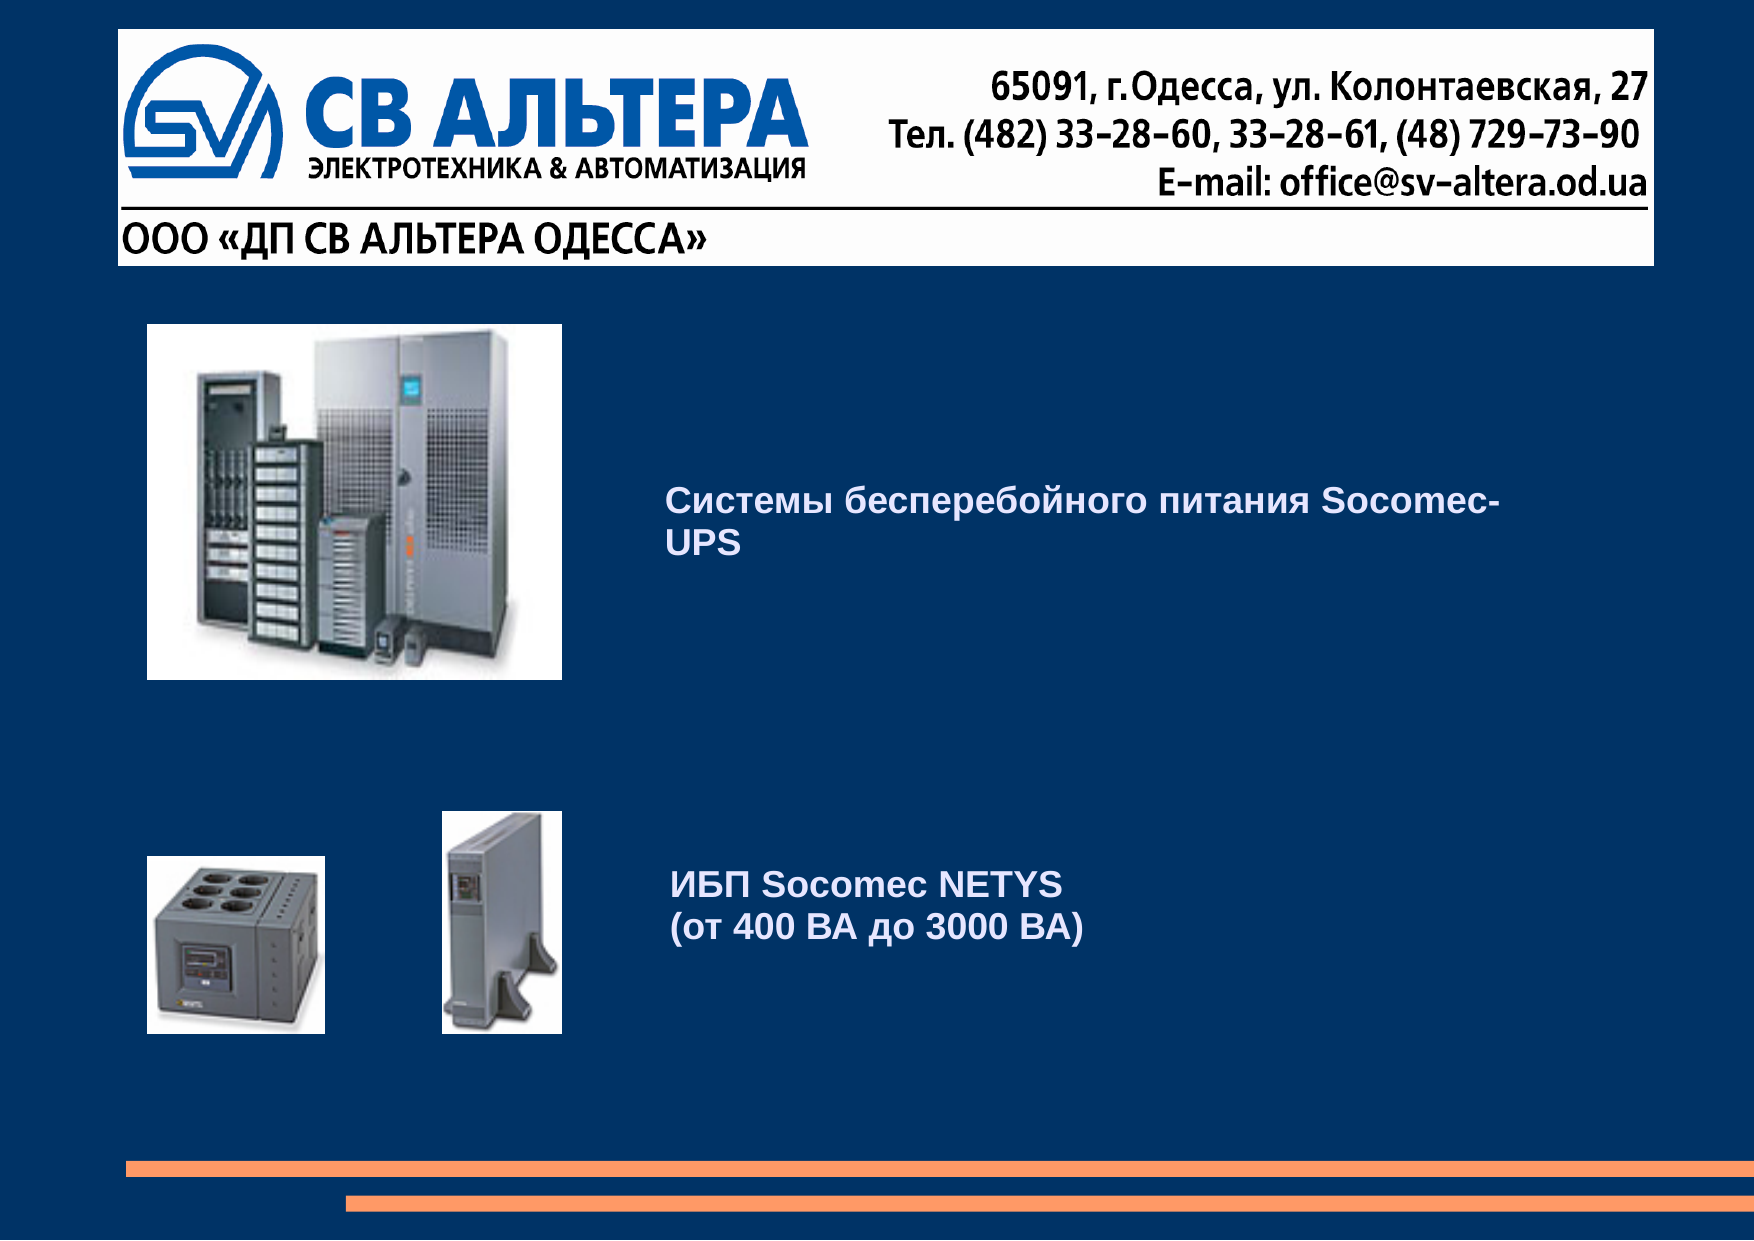

#
Системы бесперебойного питания Socomec-UPS
ИБП Socomec NETYS
(от 400 ВА до 3000 ВА)